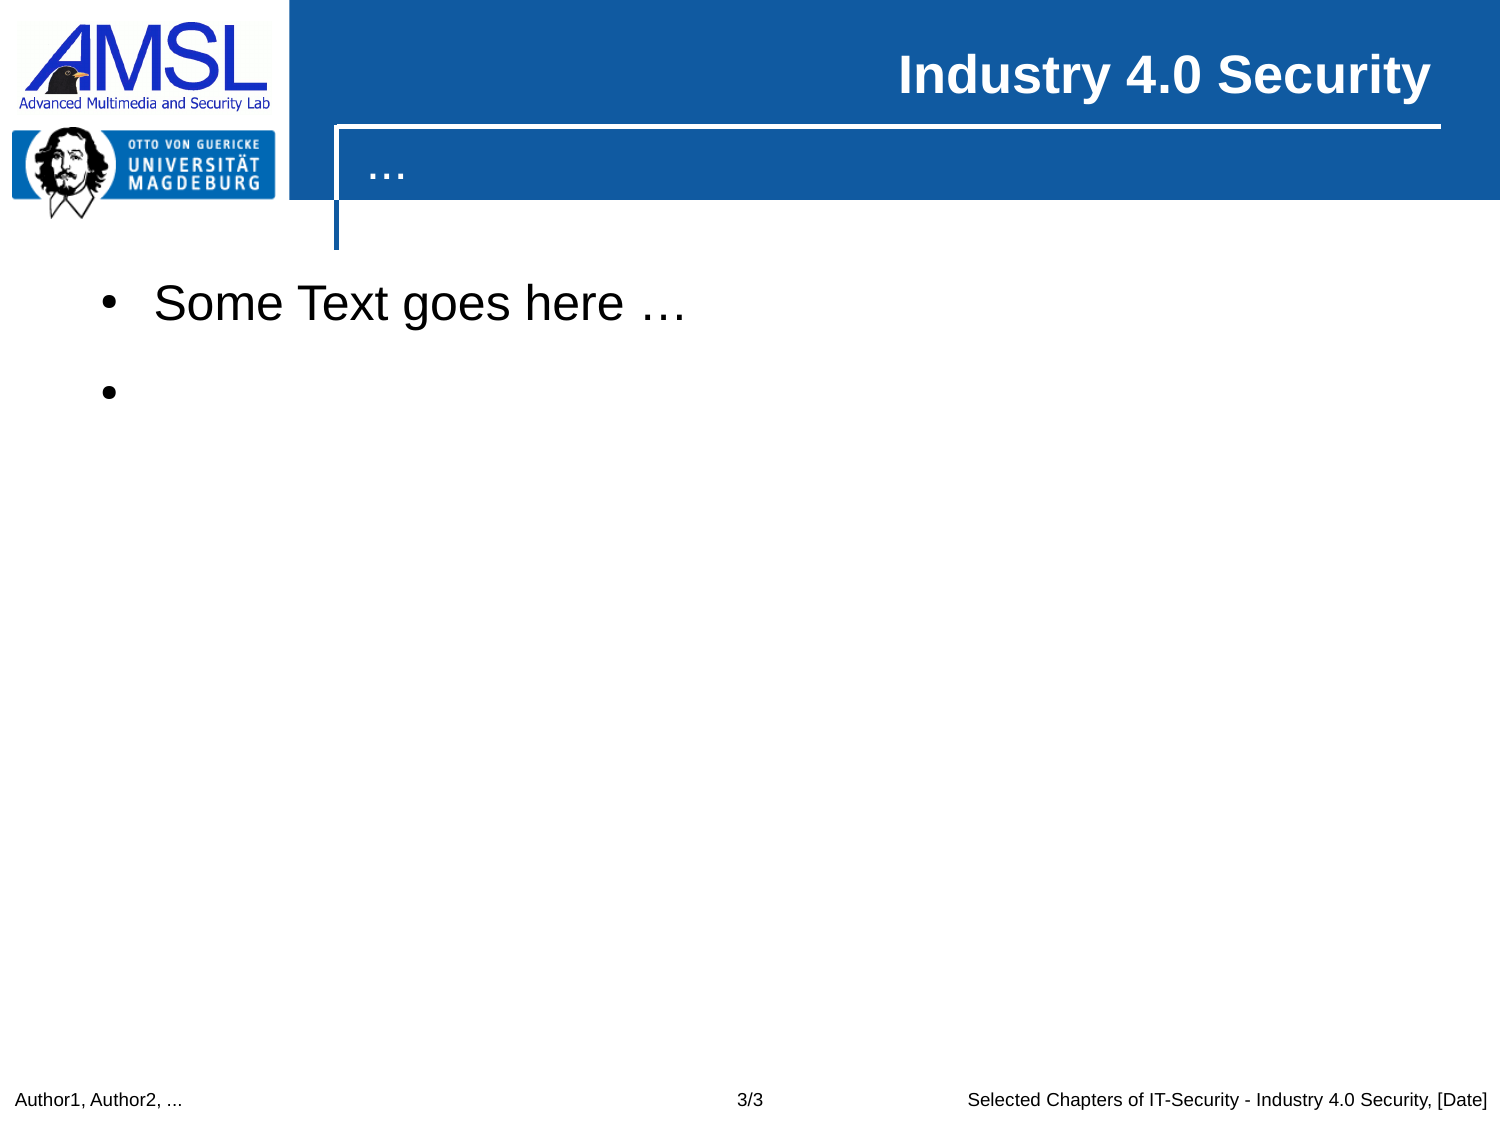

# ...
Some Text goes here …